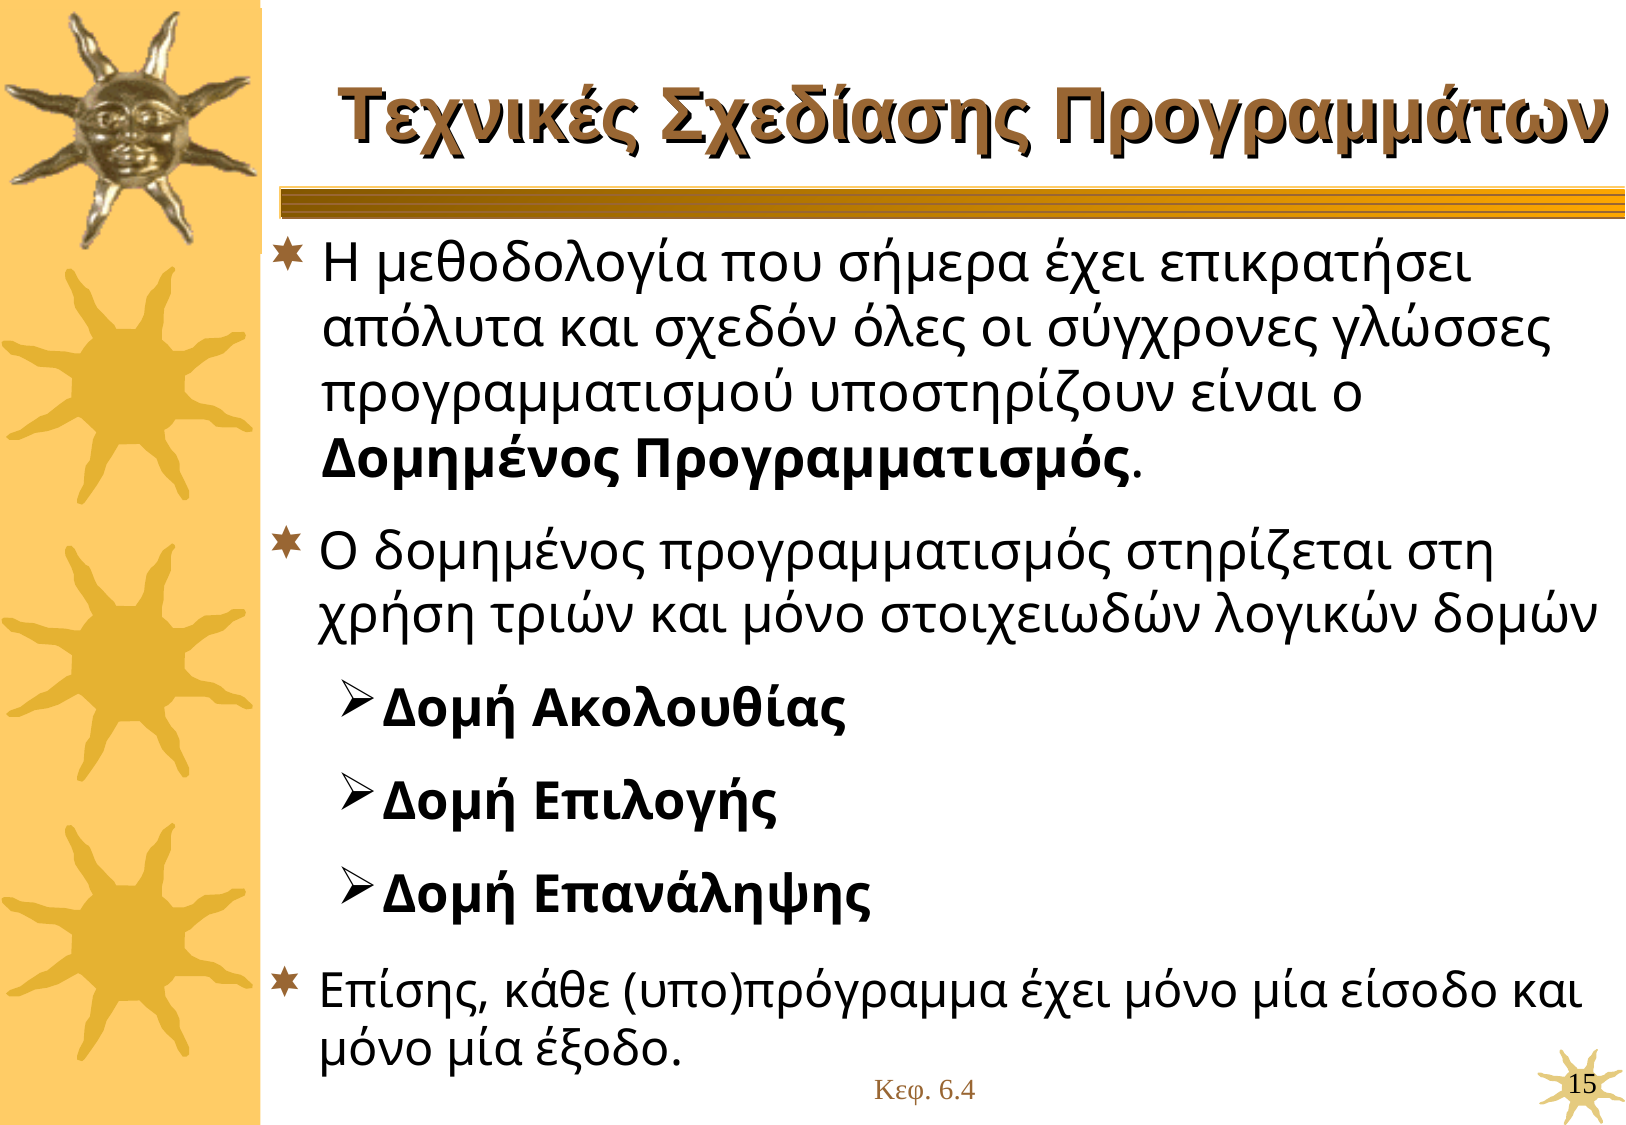

Τεχνικές Σχεδίασης Προγραμμάτων
Η μεθοδολογία που σήμερα έχει επικρατήσει απόλυτα και σχεδόν όλες οι σύγχρονες γλώσσες προγραμματισμού υποστηρίζουν είναι ο Δομημένος Προγραμματισμός.
Ο δομημένος προγραμματισμός στηρίζεται στη χρήση τριών και μόνο στοιχειωδών λογικών δομών
Δομή Ακολουθίας
Δομή Επιλογής
Δομή Επανάληψης
Επίσης, κάθε (υπο)πρόγραμμα έχει μόνο μία είσοδο και μόνο μία έξοδο.
15
Κεφ. 6.4